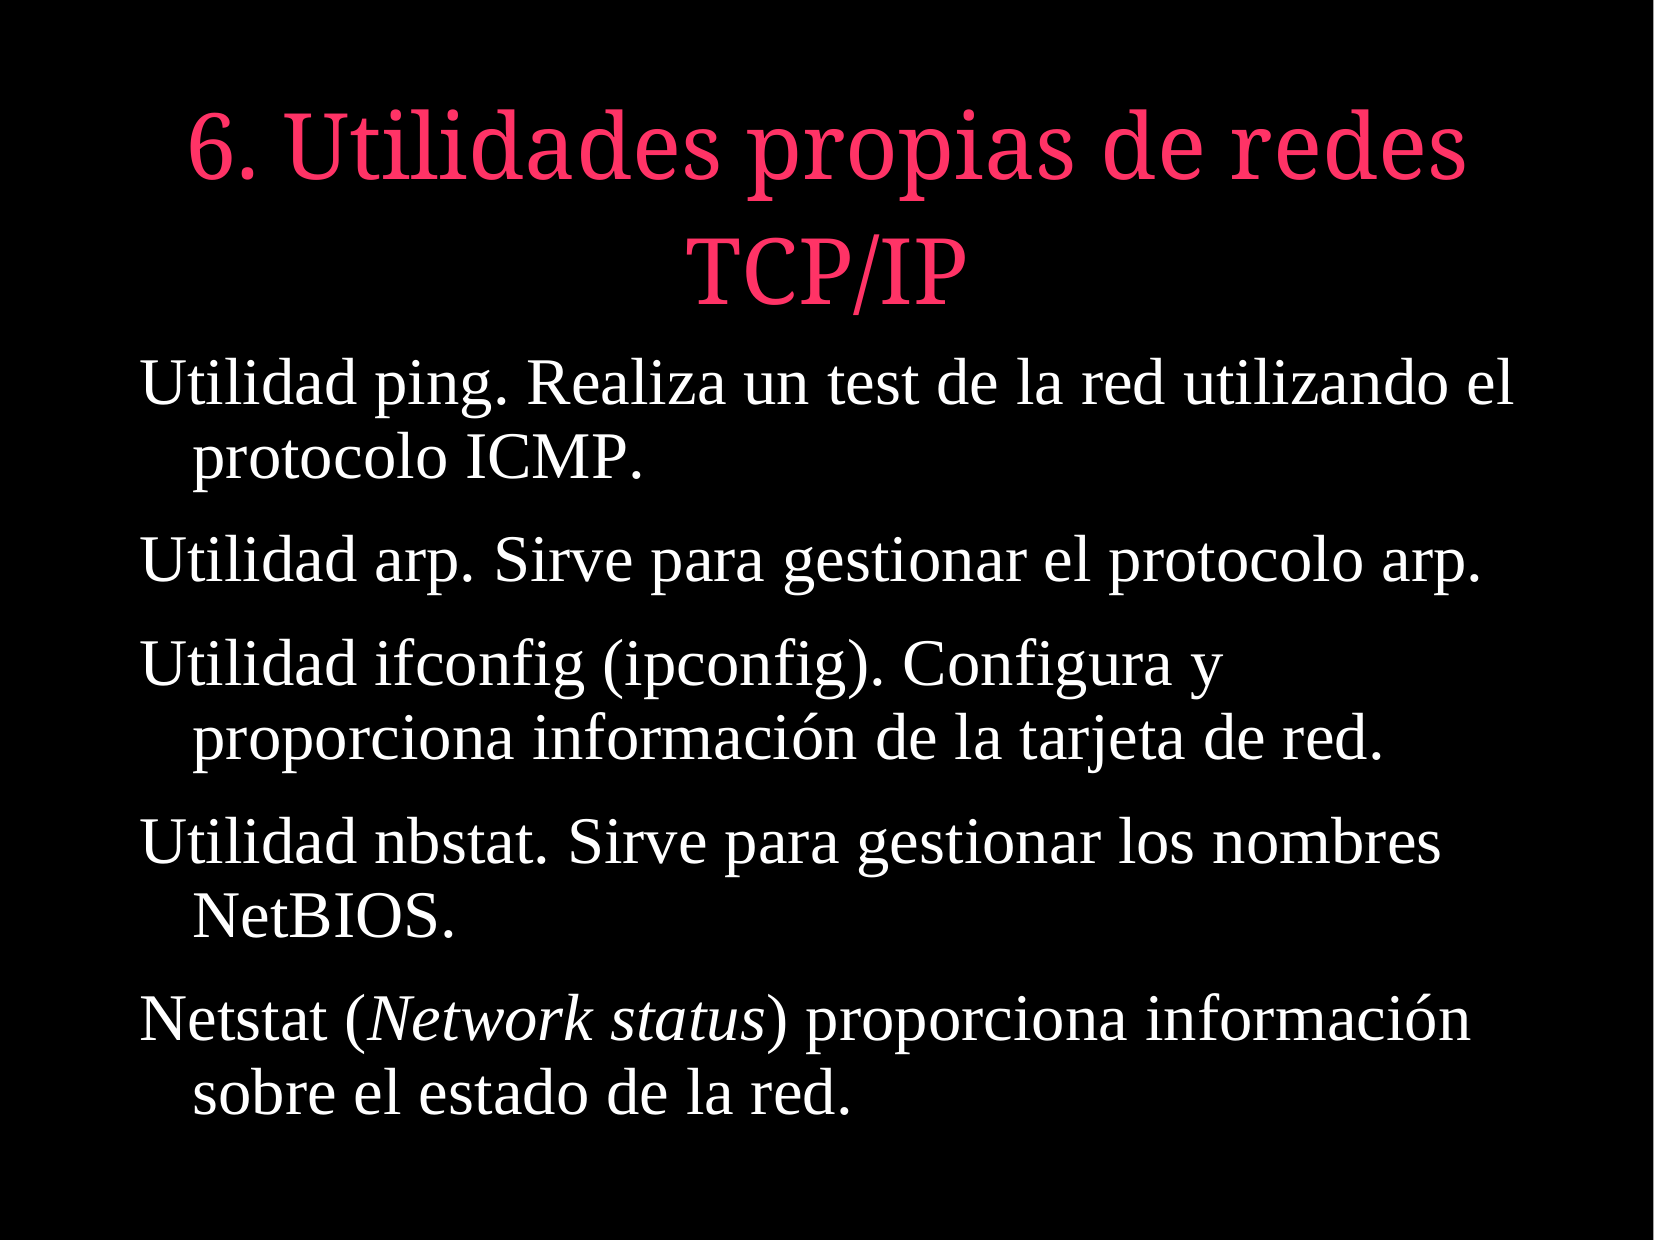

# 6. Utilidades propias de redes TCP/IP
Utilidad ping. Realiza un test de la red utilizando el protocolo ICMP.
Utilidad arp. Sirve para gestionar el protocolo arp.
Utilidad ifconfig (ipconfig). Configura y proporciona información de la tarjeta de red.
Utilidad nbstat. Sirve para gestionar los nombres NetBIOS.
Netstat (Network status) proporciona información sobre el estado de la red.